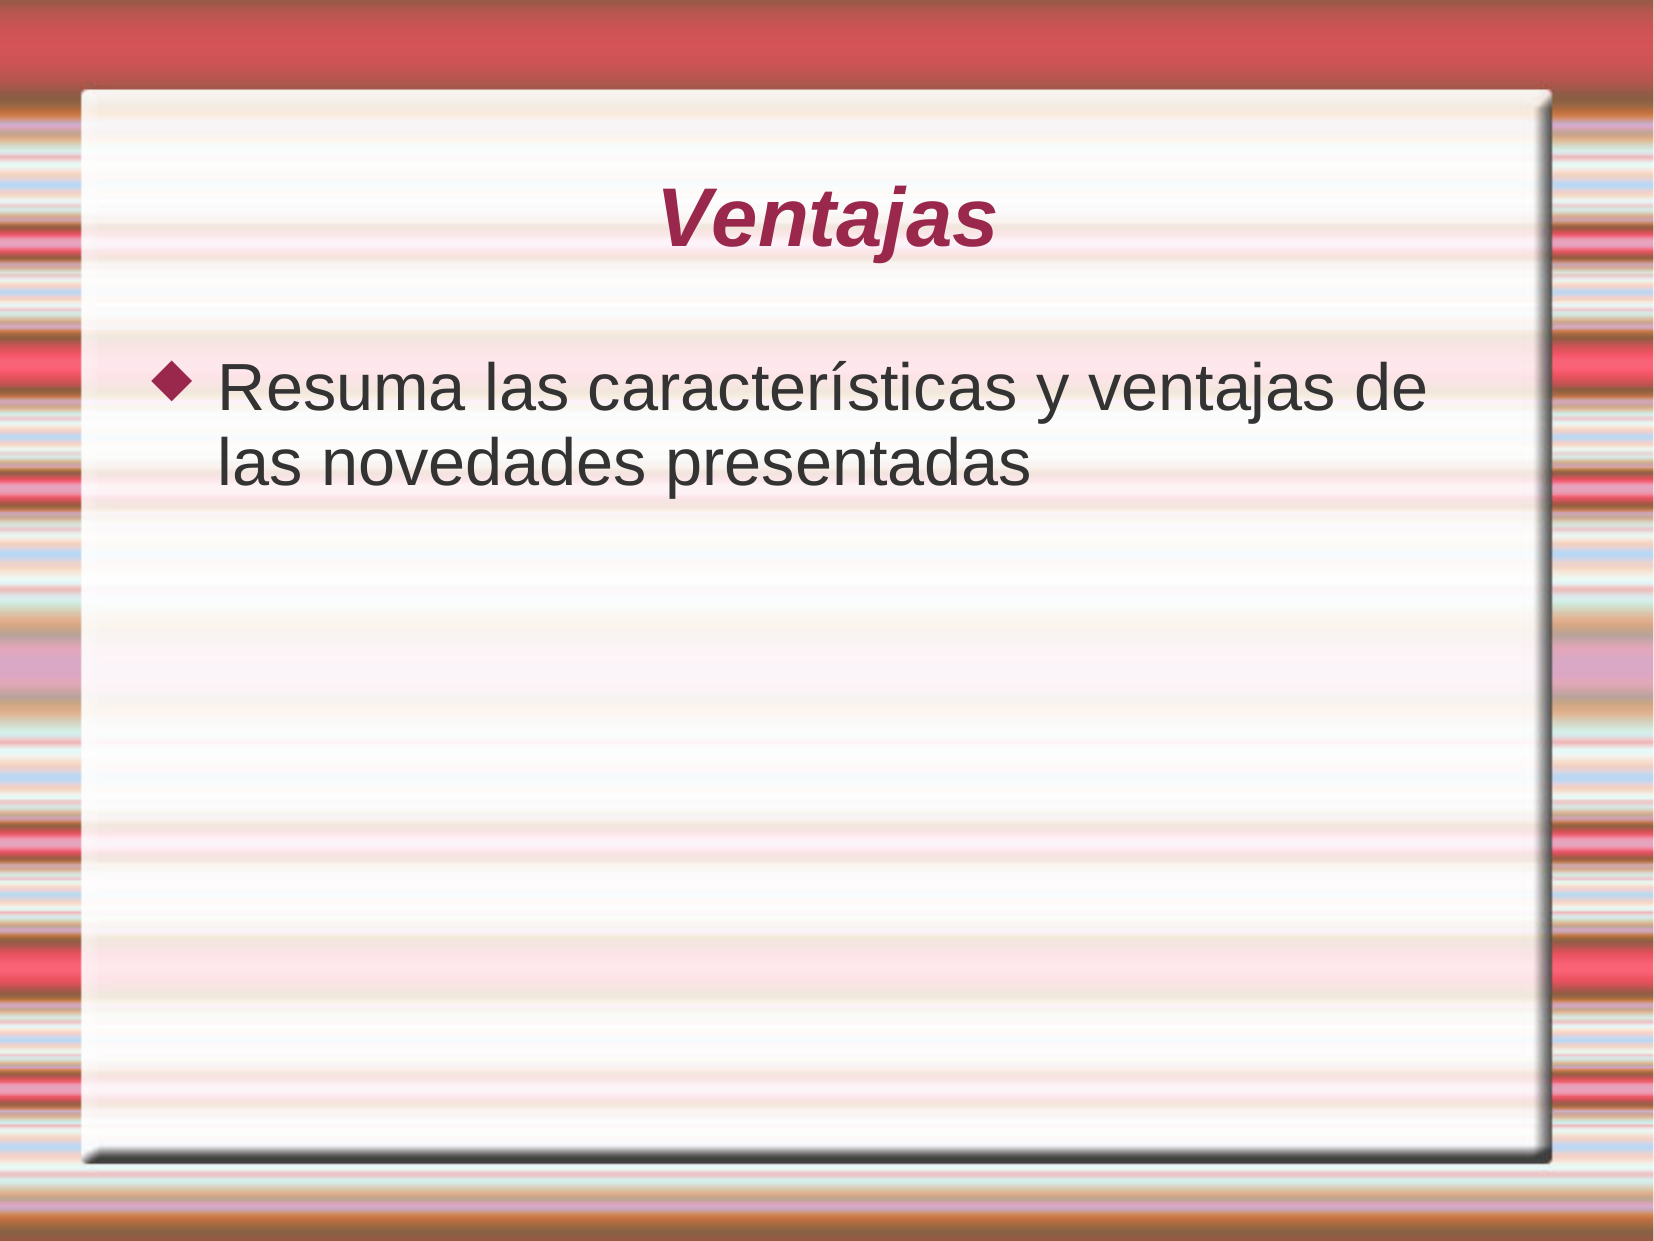

# Ventajas
Resuma las características y ventajas de las novedades presentadas